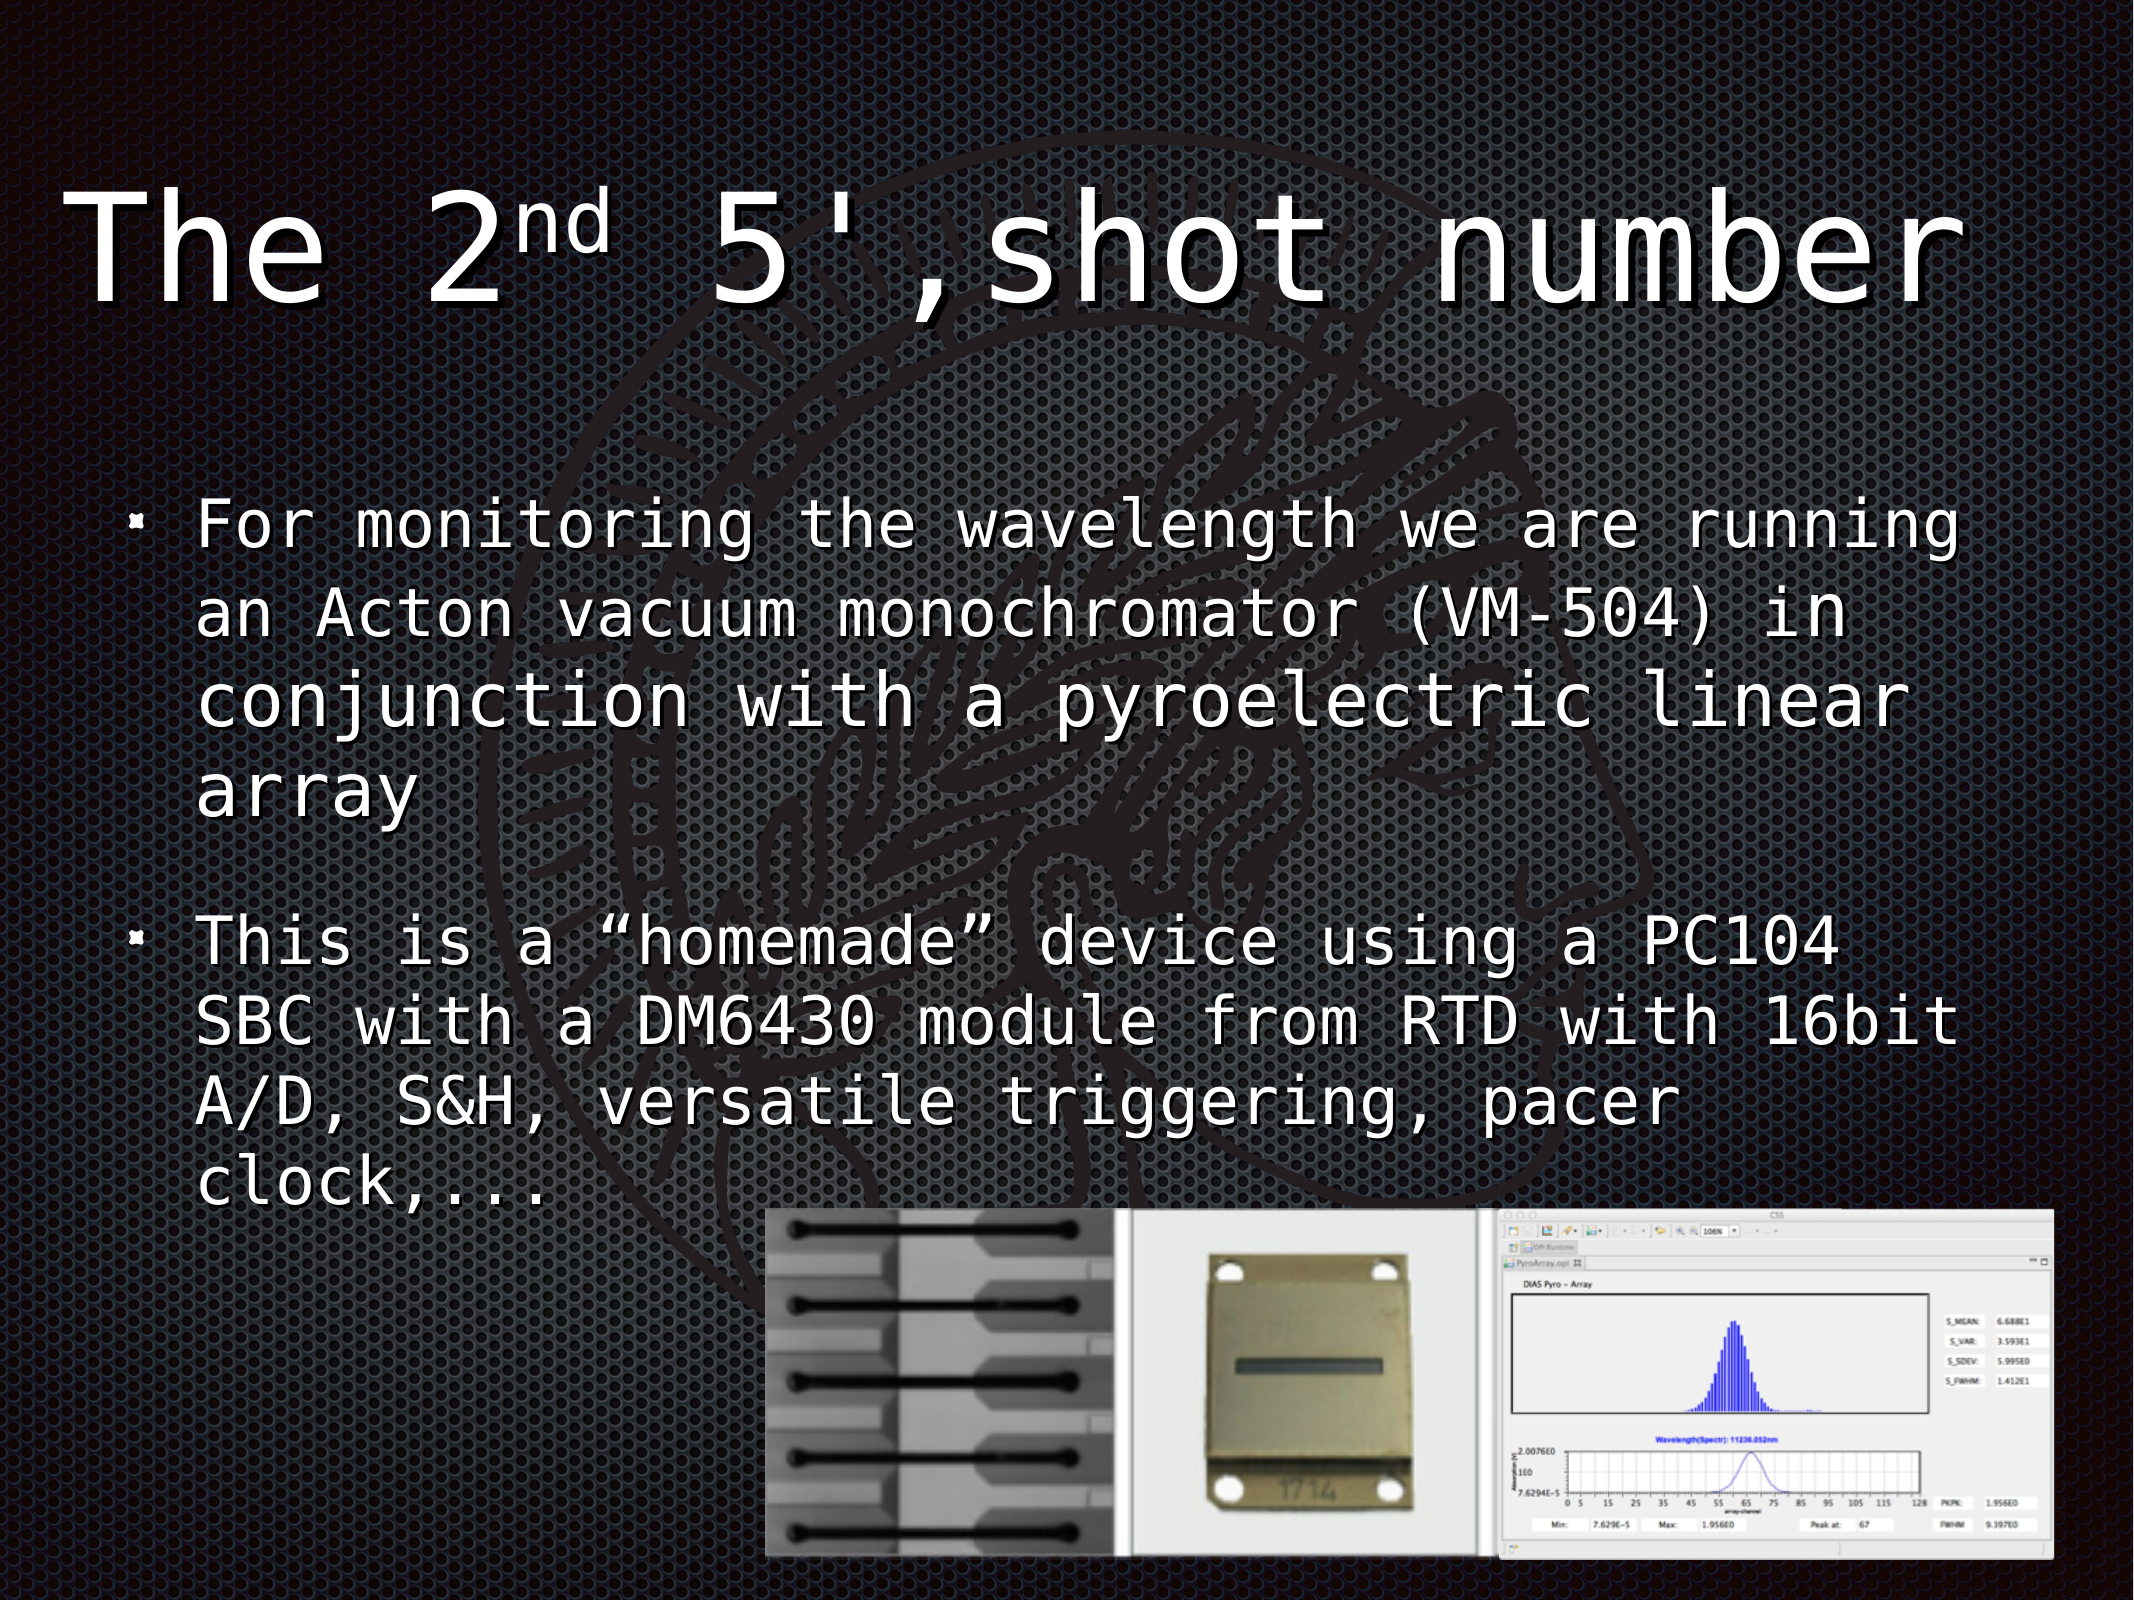

# The 2nd 5',shot number
For monitoring the wavelength we are running an Acton vacuum monochromator (VM-504) in conjunction with a pyroelectric linear array
This is a “homemade” device using a PC104 SBC with a DM6430 module from RTD with 16bit A/D, S&H, versatile triggering, pacer clock,...